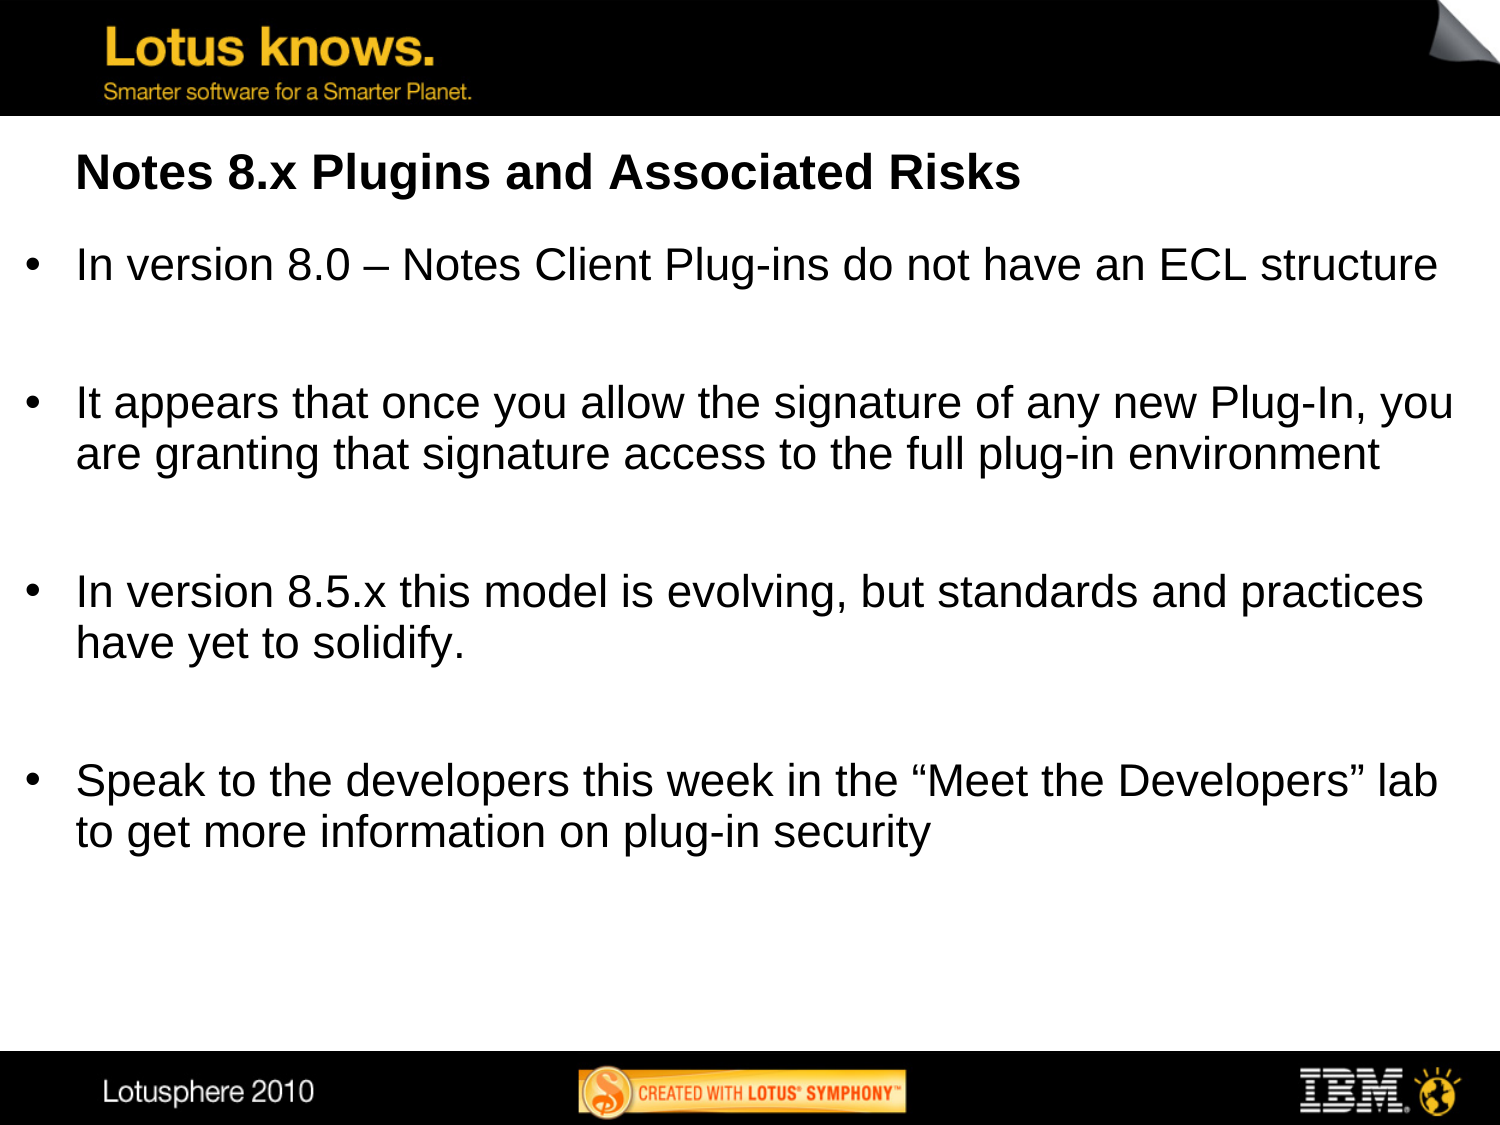

# Notes 8.x Plugins and Associated Risks
In version 8.0 – Notes Client Plug-ins do not have an ECL structure
It appears that once you allow the signature of any new Plug-In, you are granting that signature access to the full plug-in environment
In version 8.5.x this model is evolving, but standards and practices have yet to solidify.
Speak to the developers this week in the “Meet the Developers” lab to get more information on plug-in security